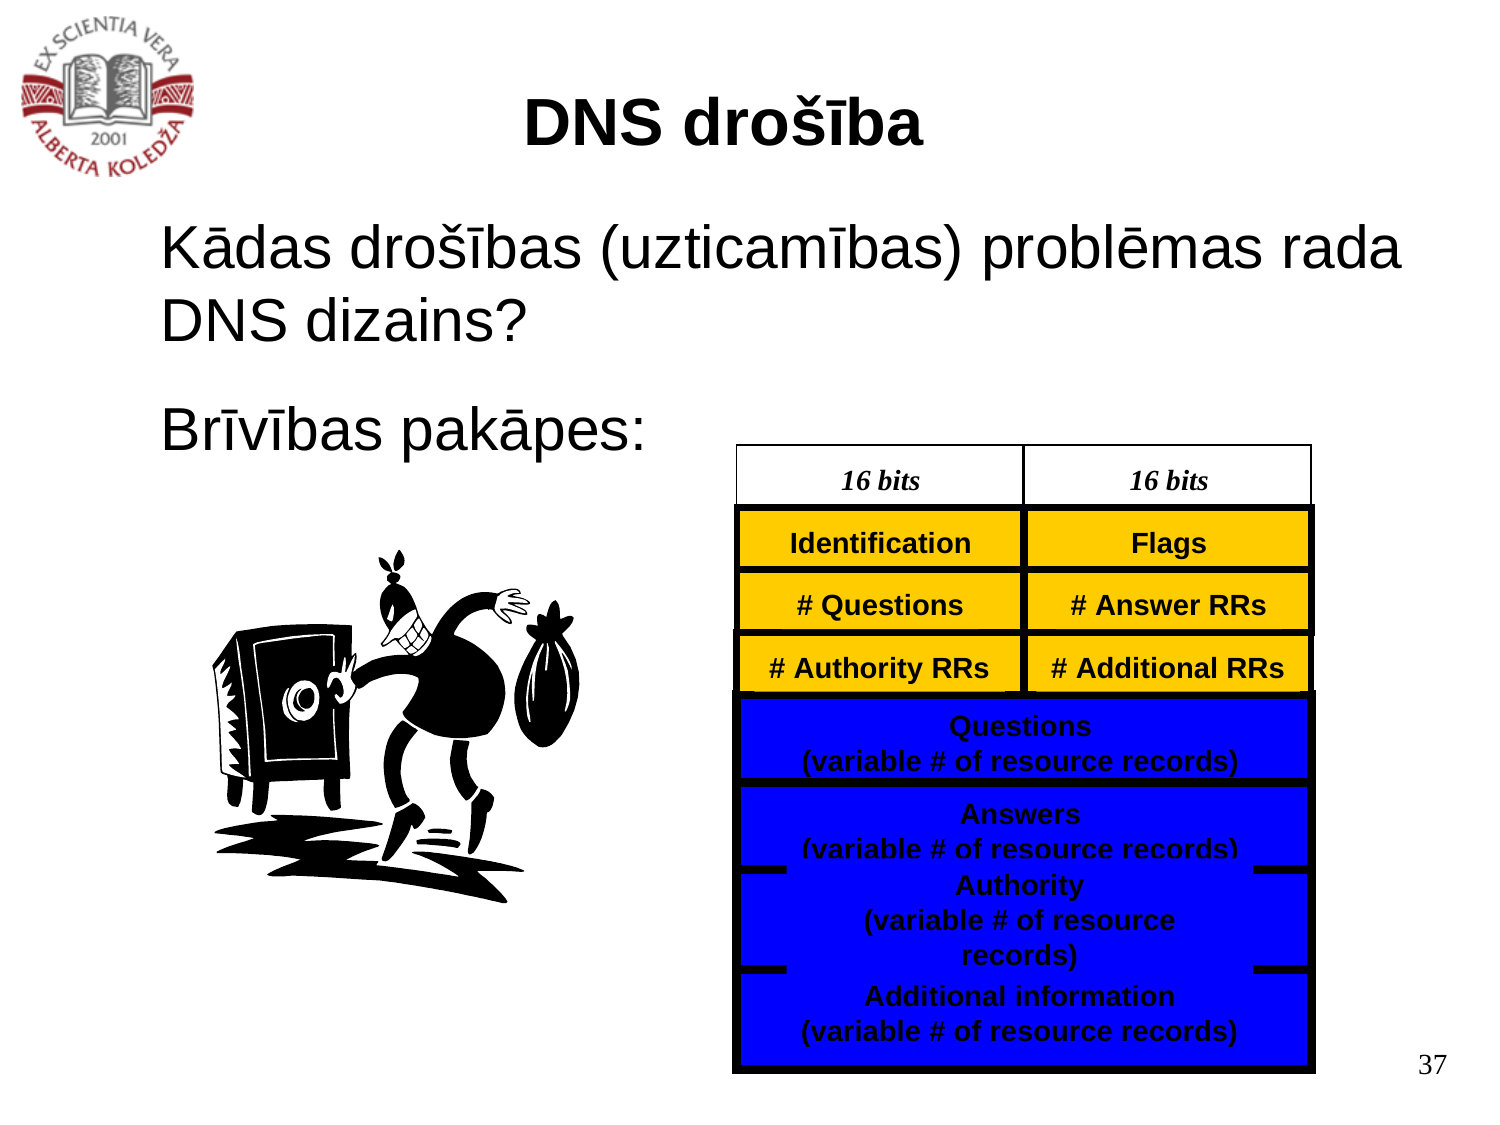

# DNS drošība
Kādas drošības (uzticamības) problēmas rada DNS dizains?
Brīvības pakāpes:
16 bits
16 bits
Identification
Flags
# Questions
# Answer RRs
# Authority RRs
# Additional RRs
Questions
(variable # of resource records)
Answers
(variable # of resource records)
Authority
(variable # of resource records)
Additional information
(variable # of resource records)